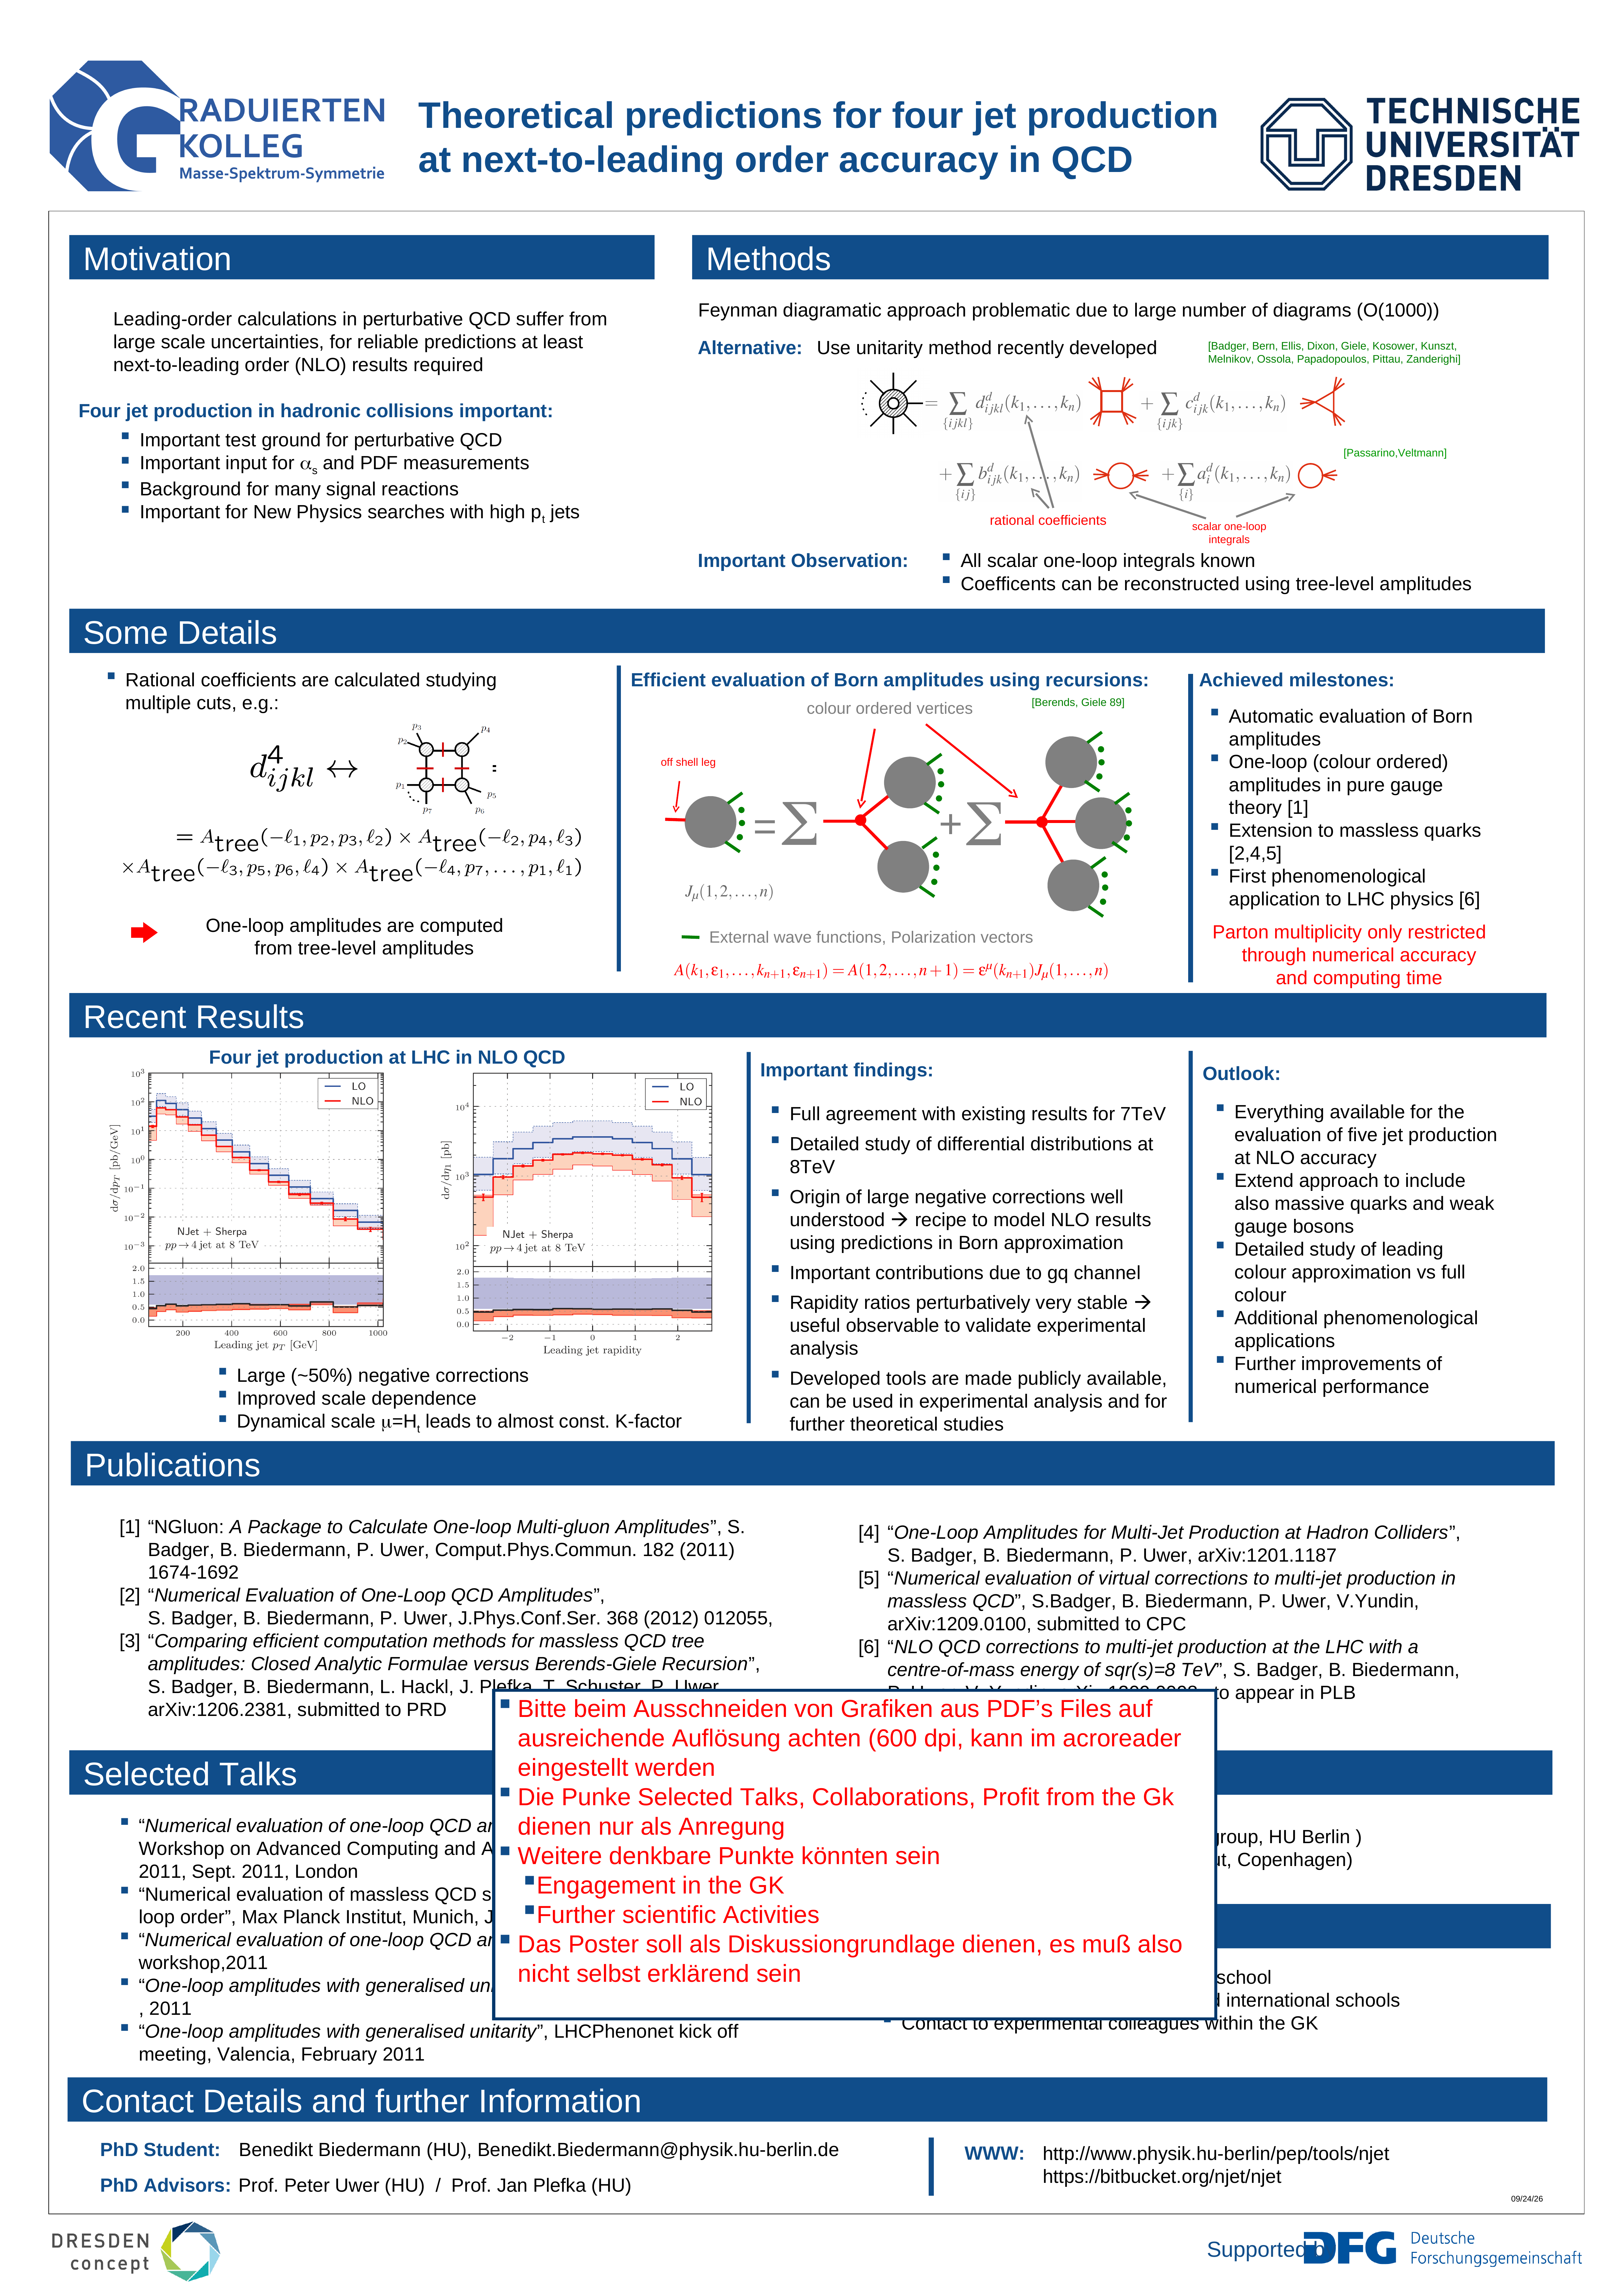

Theoretical predictions for four jet production at next-to-leading order accuracy in QCD
 Motivation
 Methods
Feynman diagramatic approach problematic due to large number of diagrams (O(1000))
Leading-order calculations in perturbative QCD suffer from large scale uncertainties, for reliable predictions at least next-to-leading order (NLO) results required
Alternative:
Use unitarity method recently developed
[Badger, Bern, Ellis, Dixon, Giele, Kosower, Kunszt, Melnikov, Ossola, Papadopoulos, Pittau, Zanderighi]
rational coefficients
scalar one-loop
integrals
Four jet production in hadronic collisions important:
Important test ground for perturbative QCD
Important input for s and PDF measurements
Background for many signal reactions
Important for New Physics searches with high pt jets
[Passarino,Veltmann]
Important Observation:
All scalar one-loop integrals known
Coefficents can be reconstructed using tree-level amplitudes
 Some Details
Rational coefficients are calculated studying multiple cuts, e.g.:
Efficient evaluation of Born amplitudes using recursions:
Achieved milestones:
[Berends, Giele 89]
colour ordered vertices
off shell leg


+
=
External wave functions, Polarization vectors
Automatic evaluation of Born amplitudes
One-loop (colour ordered) amplitudes in pure gauge theory [1]
Extension to massless quarks [2,4,5]
First phenomenological application to LHC physics [6]
One-loop amplitudes are computed from tree-level amplitudes
Parton multiplicity only restricted through numerical accuracy and computing time
 Recent Results
Four jet production at LHC in NLO QCD
Important findings:
Outlook:
Everything available for the evaluation of five jet production at NLO accuracy
Extend approach to include also massive quarks and weak gauge bosons
Detailed study of leading colour approximation vs full colour
Additional phenomenological applications
Further improvements of numerical performance
Full agreement with existing results for 7TeV
Detailed study of differential distributions at 8TeV
Origin of large negative corrections well understood  recipe to model NLO results using predictions in Born approximation
Important contributions due to gq channel
Rapidity ratios perturbatively very stable  useful observable to validate experimental analysis
Developed tools are made publicly available, can be used in experimental analysis and for further theoretical studies
Large (~50%) negative corrections
Improved scale dependence
Dynamical scale =Ht leads to almost const. K-factor
 Publications
[1]	“NGluon: A Package to Calculate One-loop Multi-gluon Amplitudes”, S. Badger, B. Biedermann, P. Uwer, Comput.Phys.Commun. 182 (2011) 1674-1692
[2]	“Numerical Evaluation of One-Loop QCD Amplitudes”,
	S. Badger, B. Biedermann, P. Uwer, J.Phys.Conf.Ser. 368 (2012) 012055,
[3]	“Comparing efficient computation methods for massless QCD tree amplitudes: Closed Analytic Formulae versus Berends-Giele Recursion”, S. Badger, B. Biedermann, L. Hackl, J. Plefka, T. Schuster, P. Uwer, arXiv:1206.2381, submitted to PRD
[4]	“One-Loop Amplitudes for Multi-Jet Production at Hadron Colliders”, S. Badger, B. Biedermann, P. Uwer, arXiv:1201.1187
[5] 	“Numerical evaluation of virtual corrections to multi-jet production in massless QCD”, S.Badger, B. Biedermann, P. Uwer, V.Yundin, arXiv:1209.0100, submitted to CPC
[6]	“NLO QCD corrections to multi-jet production at the LHC with a centre-of-mass energy of sqr(s)=8 TeV”, S. Badger, B. Biedermann, P. Uwer, V. Yundin, arXiv:1209.0098, to appear in PLB
Bitte beim Ausschneiden von Grafiken aus PDF’s Files auf ausreichende Auflösung achten (600 dpi, kann im acroreader eingestellt werden
Die Punke Selected Talks, Collaborations, Profit from the Gk dienen nur als Anregung
Weitere denkbare Punkte könnten sein
Engagement in the GK
Further scientific Activities
Das Poster soll als Diskussiongrundlage dienen, es muß also nicht selbst erklärend sein
 Selected Talks
 Collaborations
“Numerical evaluation of one-loop QCD amplitudes”, International Workshop on Advanced Computing and Analysis Techniques, ACAT 2011, Sept. 2011, London
“Numerical evaluation of massless QCD scattering amplitudes at one-loop order”, Max Planck Institut, Munich, January 2012
“Numerical evaluation of one-loop QCD amplitudes”, DESY Theory workshop,2011
“One-loop amplitudes with generalised unitarity”, DPG conference, March , 2011
“One-loop amplitudes with generalised unitarity”, LHCPhenonet kick off meeting, Valencia, February 2011
 J.Plefka, T. Schuster (GK1504, QFT group, HU Berlin )
 S.Badger, V.Yundin (Niels Bohr Institut, Copenhagen)
 Profit from the GK
Soft skill courses at the HU graduate school
Financial support for conferences and international schools
Contact to experimental colleagues within the GK
Benedikt Biedermann (HU), Benedikt.Biedermann@physik.hu-berlin.de
WWW:
http://www.physik.hu-berlin/pep/tools/njet
https://bitbucket.org/njet/njet
Prof. Peter Uwer (HU) / Prof. Jan Plefka (HU)